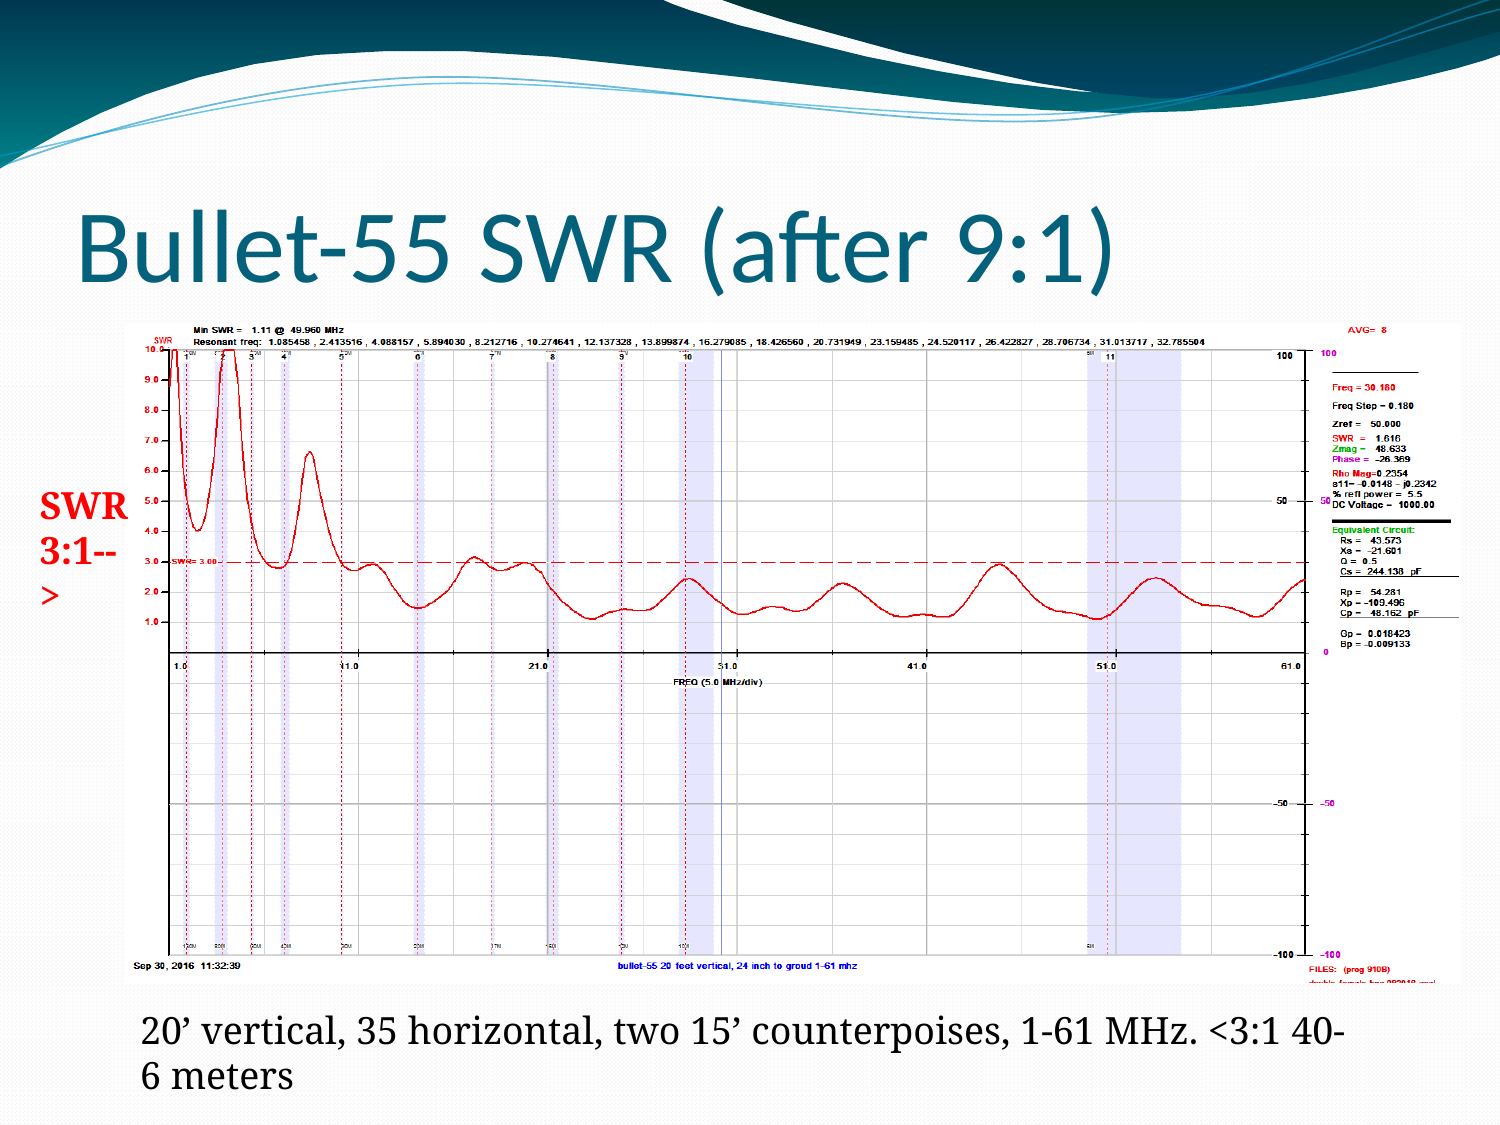

# Bullet-55 SWR (after 9:1)
SWR 3:1-->
20’ vertical, 35 horizontal, two 15’ counterpoises, 1-61 MHz. <3:1 40-6 meters